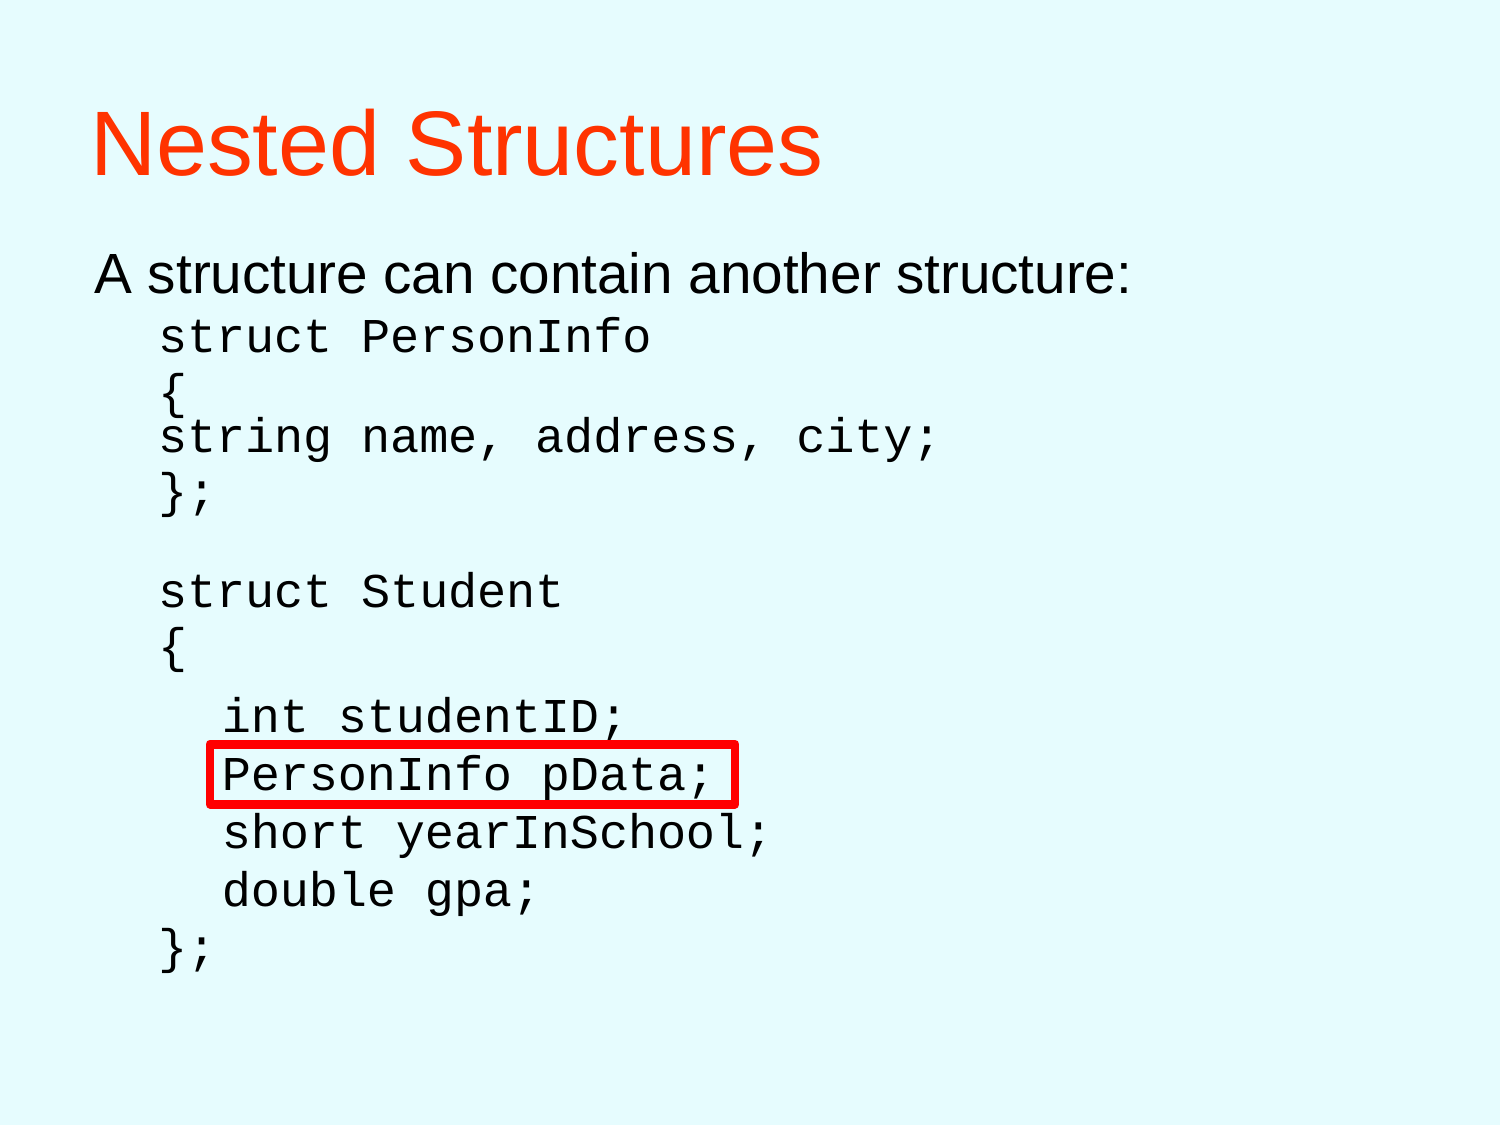

# Nested Structures
	A structure can contain another structure:
	struct PersonInfo
	{
	string name, address, city;
	};
	struct Student
	{
int studentID;
PersonInfo pData;
short yearInSchool;
double gpa;
	};